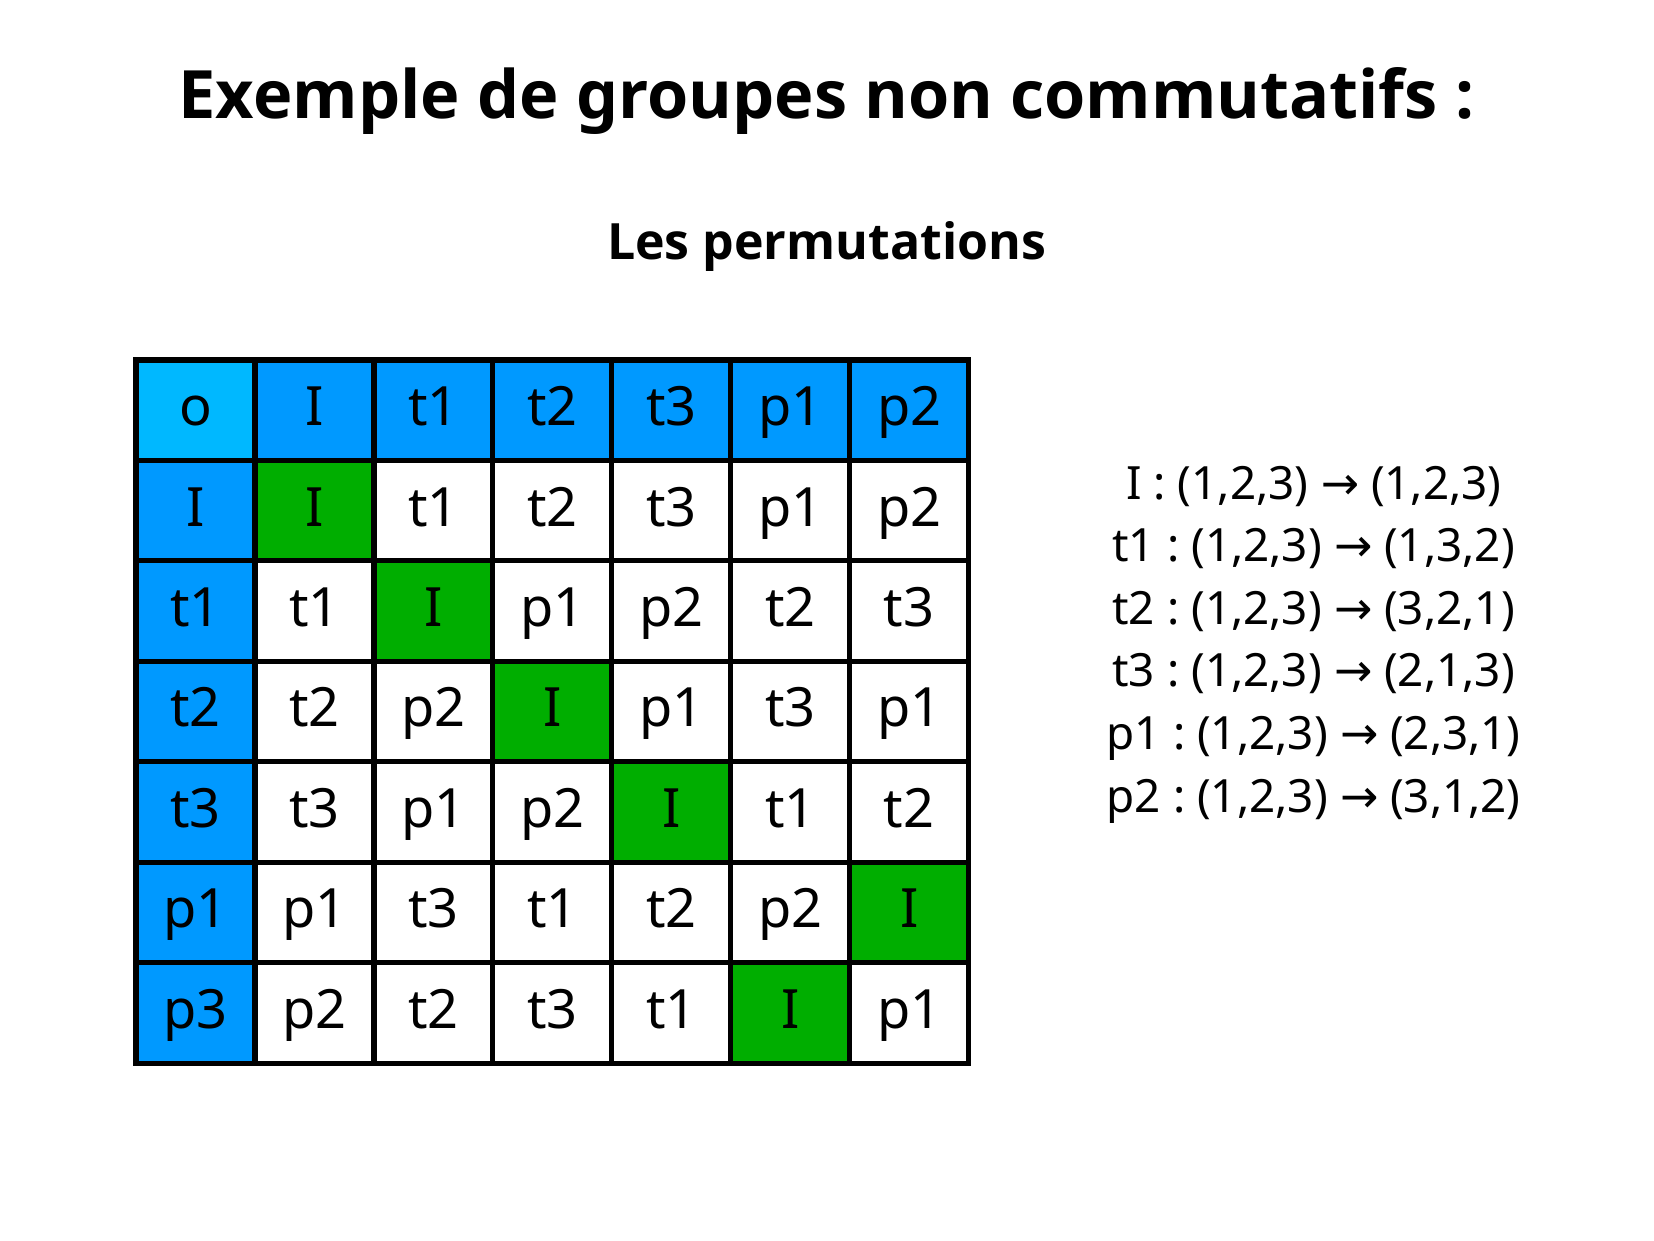

Exemple de groupes non commutatifs :
Les permutations
| o | I | t1 | t2 | t3 | p1 | p2 |
| --- | --- | --- | --- | --- | --- | --- |
| I | I | t1 | t2 | t3 | p1 | p2 |
| t1 | t1 | I | p1 | p2 | t2 | t3 |
| t2 | t2 | p2 | I | p1 | t3 | p1 |
| t3 | t3 | p1 | p2 | I | t1 | t2 |
| p1 | p1 | t3 | t1 | t2 | p2 | I |
| p3 | p2 | t2 | t3 | t1 | I | p1 |
I : (1,2,3) → (1,2,3)
t1 : (1,2,3) → (1,3,2)
t2 : (1,2,3) → (3,2,1)
t3 : (1,2,3) → (2,1,3)
p1 : (1,2,3) → (2,3,1)
p2 : (1,2,3) → (3,1,2)